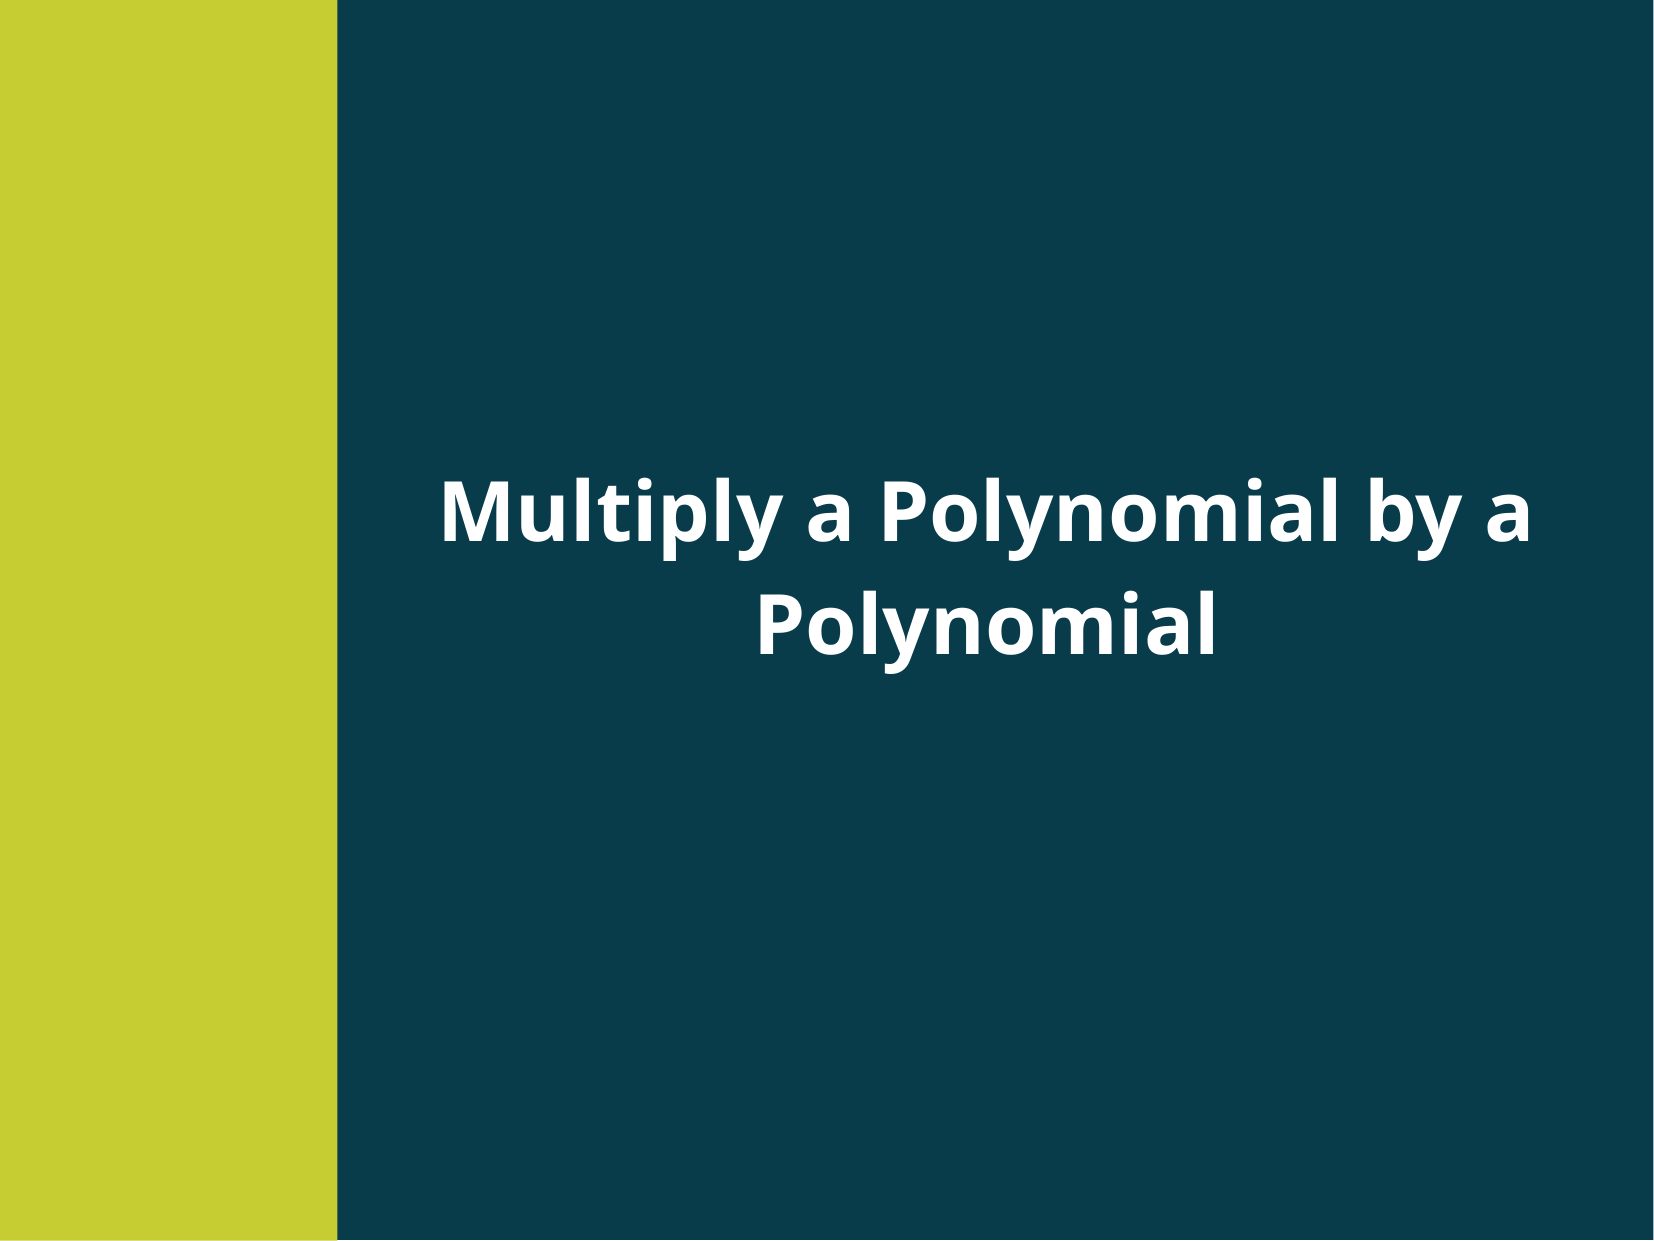

# Multiply a Polynomial by a Polynomial